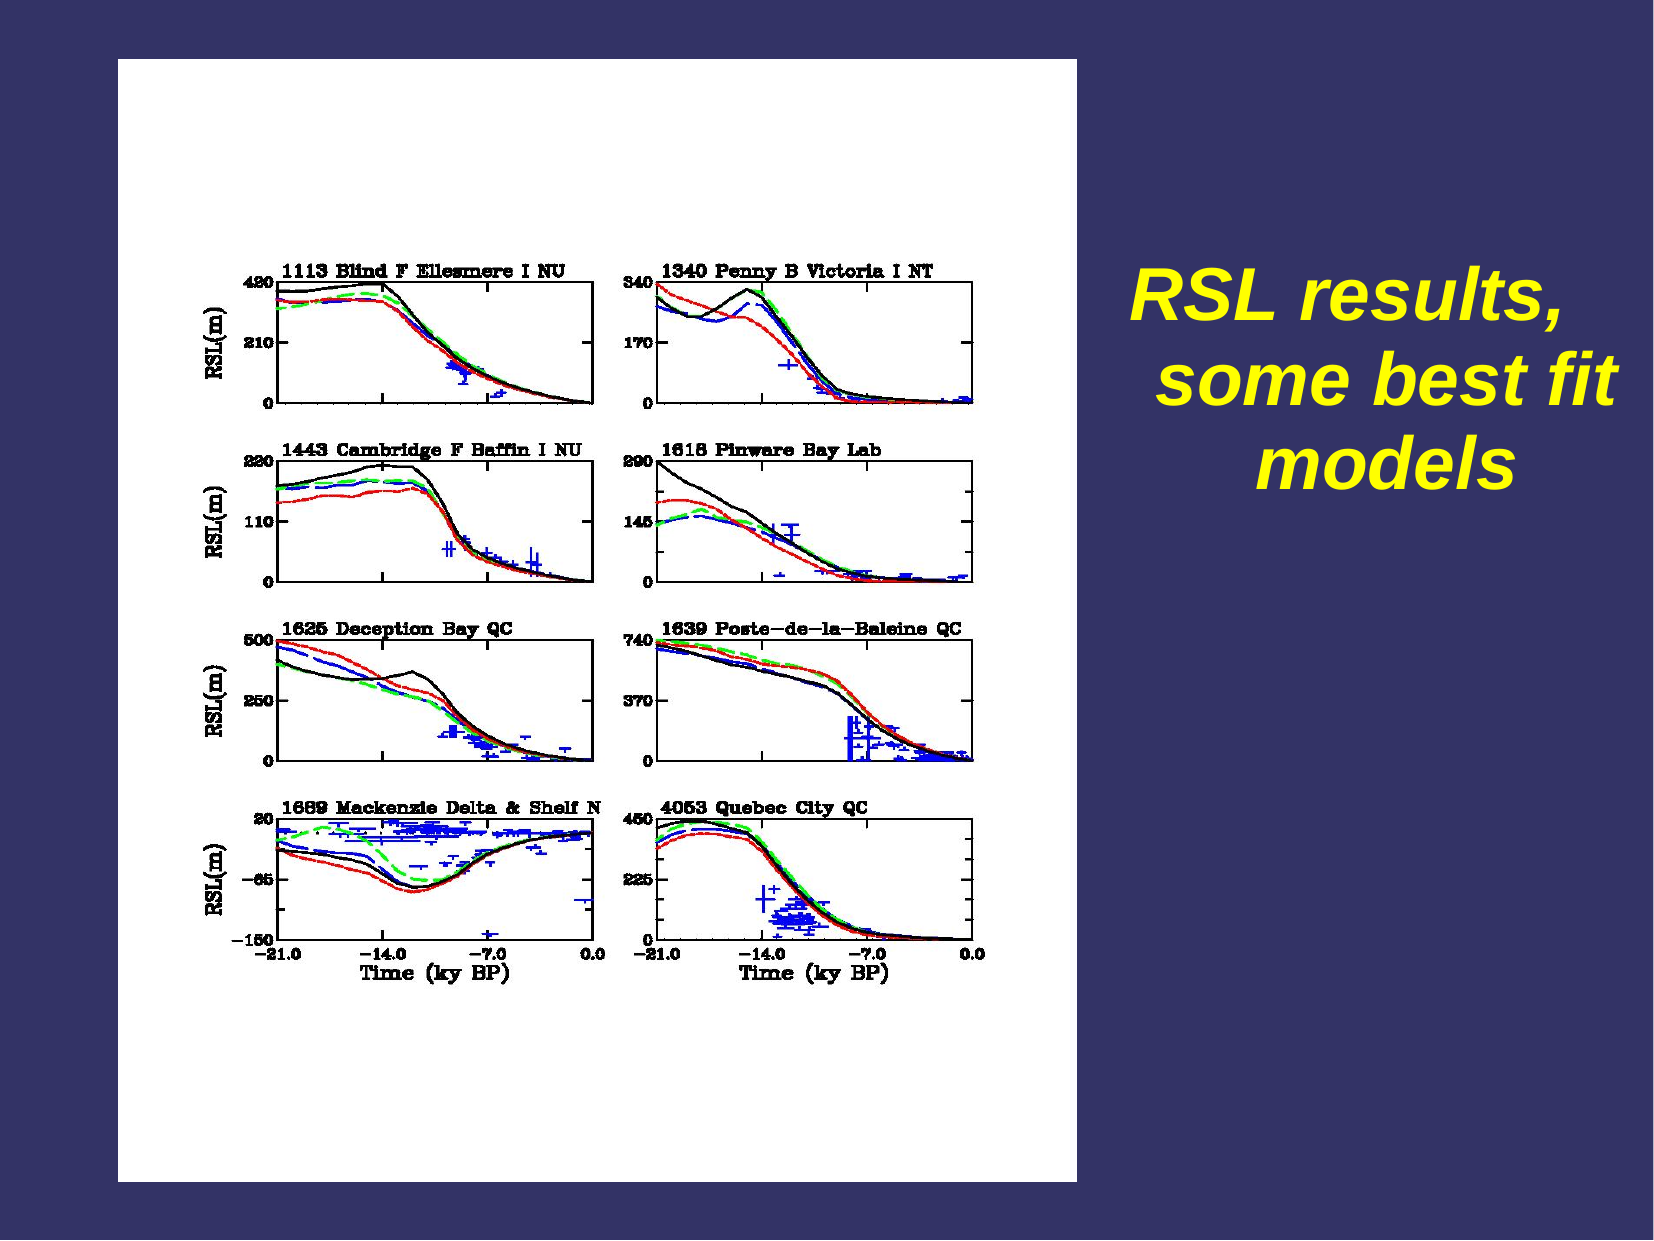

# RSL results, some best fit models